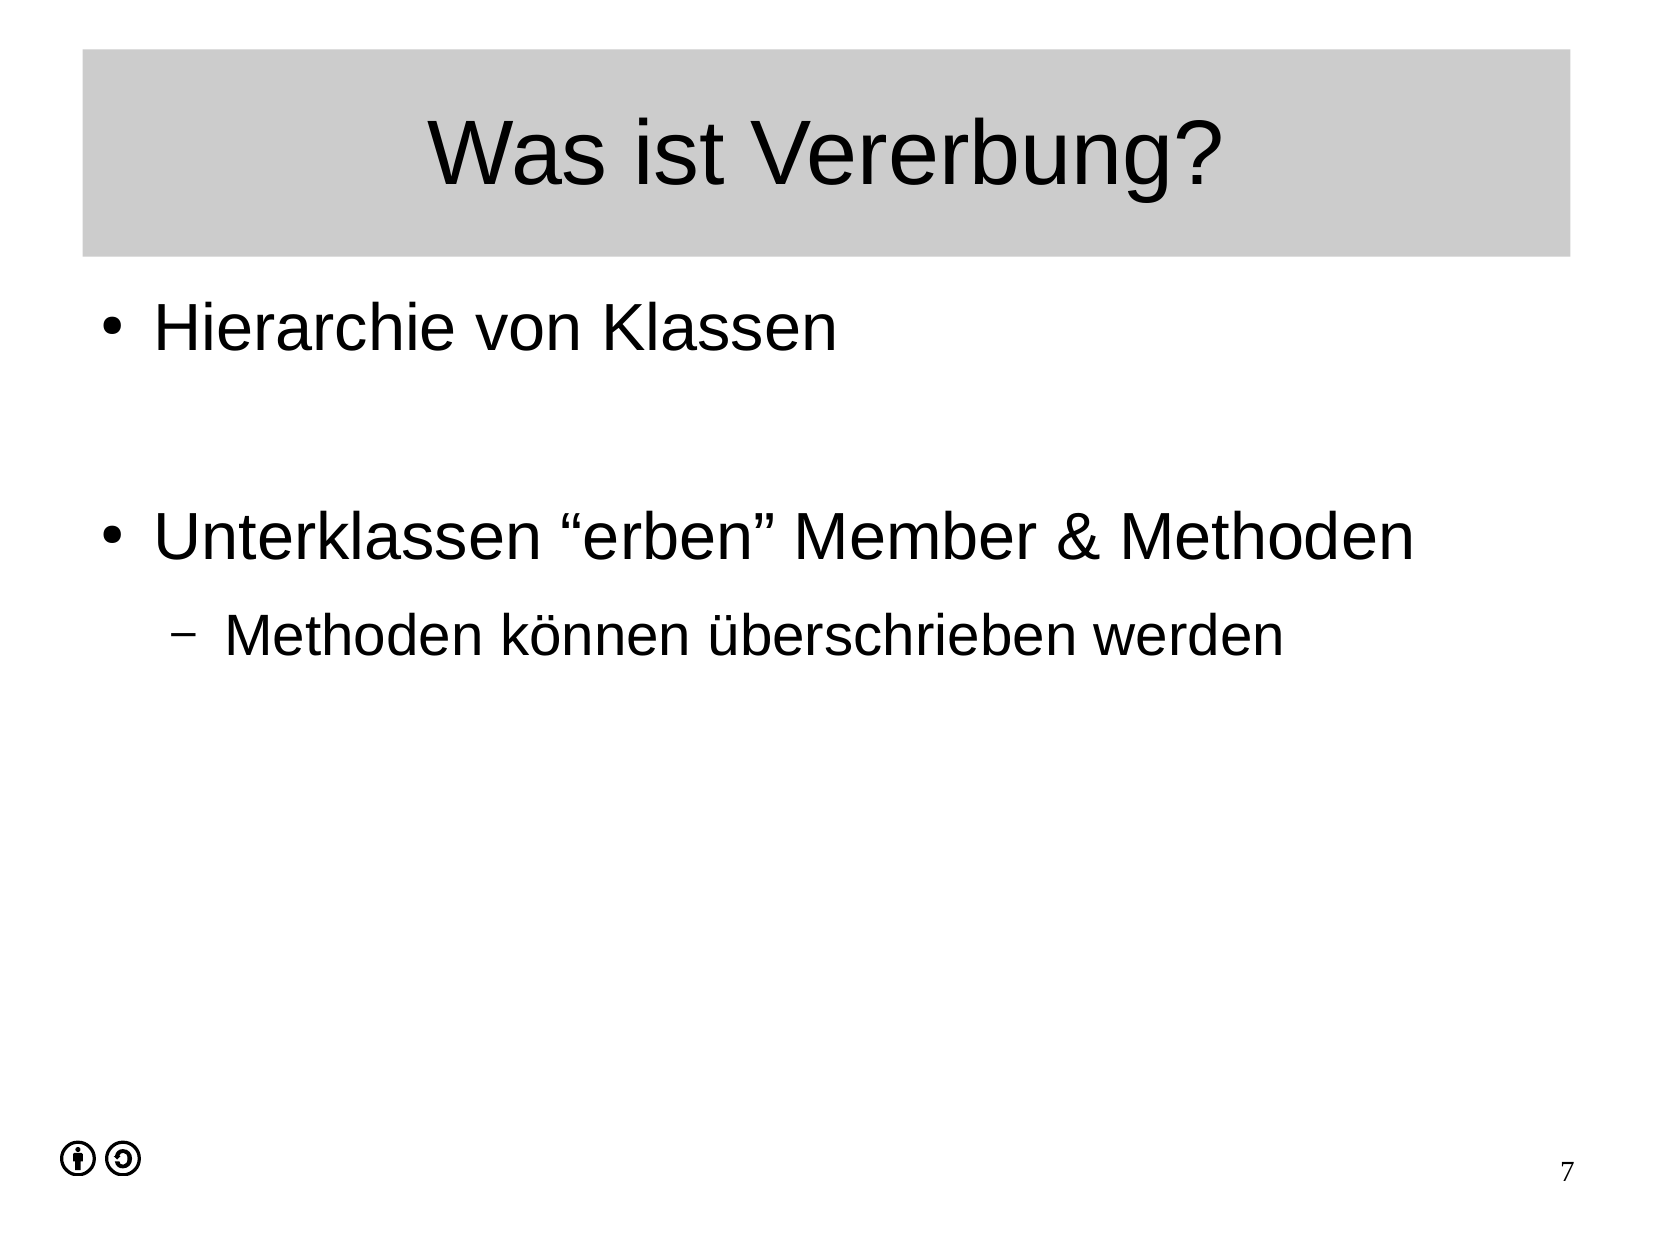

# Was ist Vererbung?
Hierarchie von Klassen
Unterklassen “erben” Member & Methoden
Methoden können überschrieben werden
7